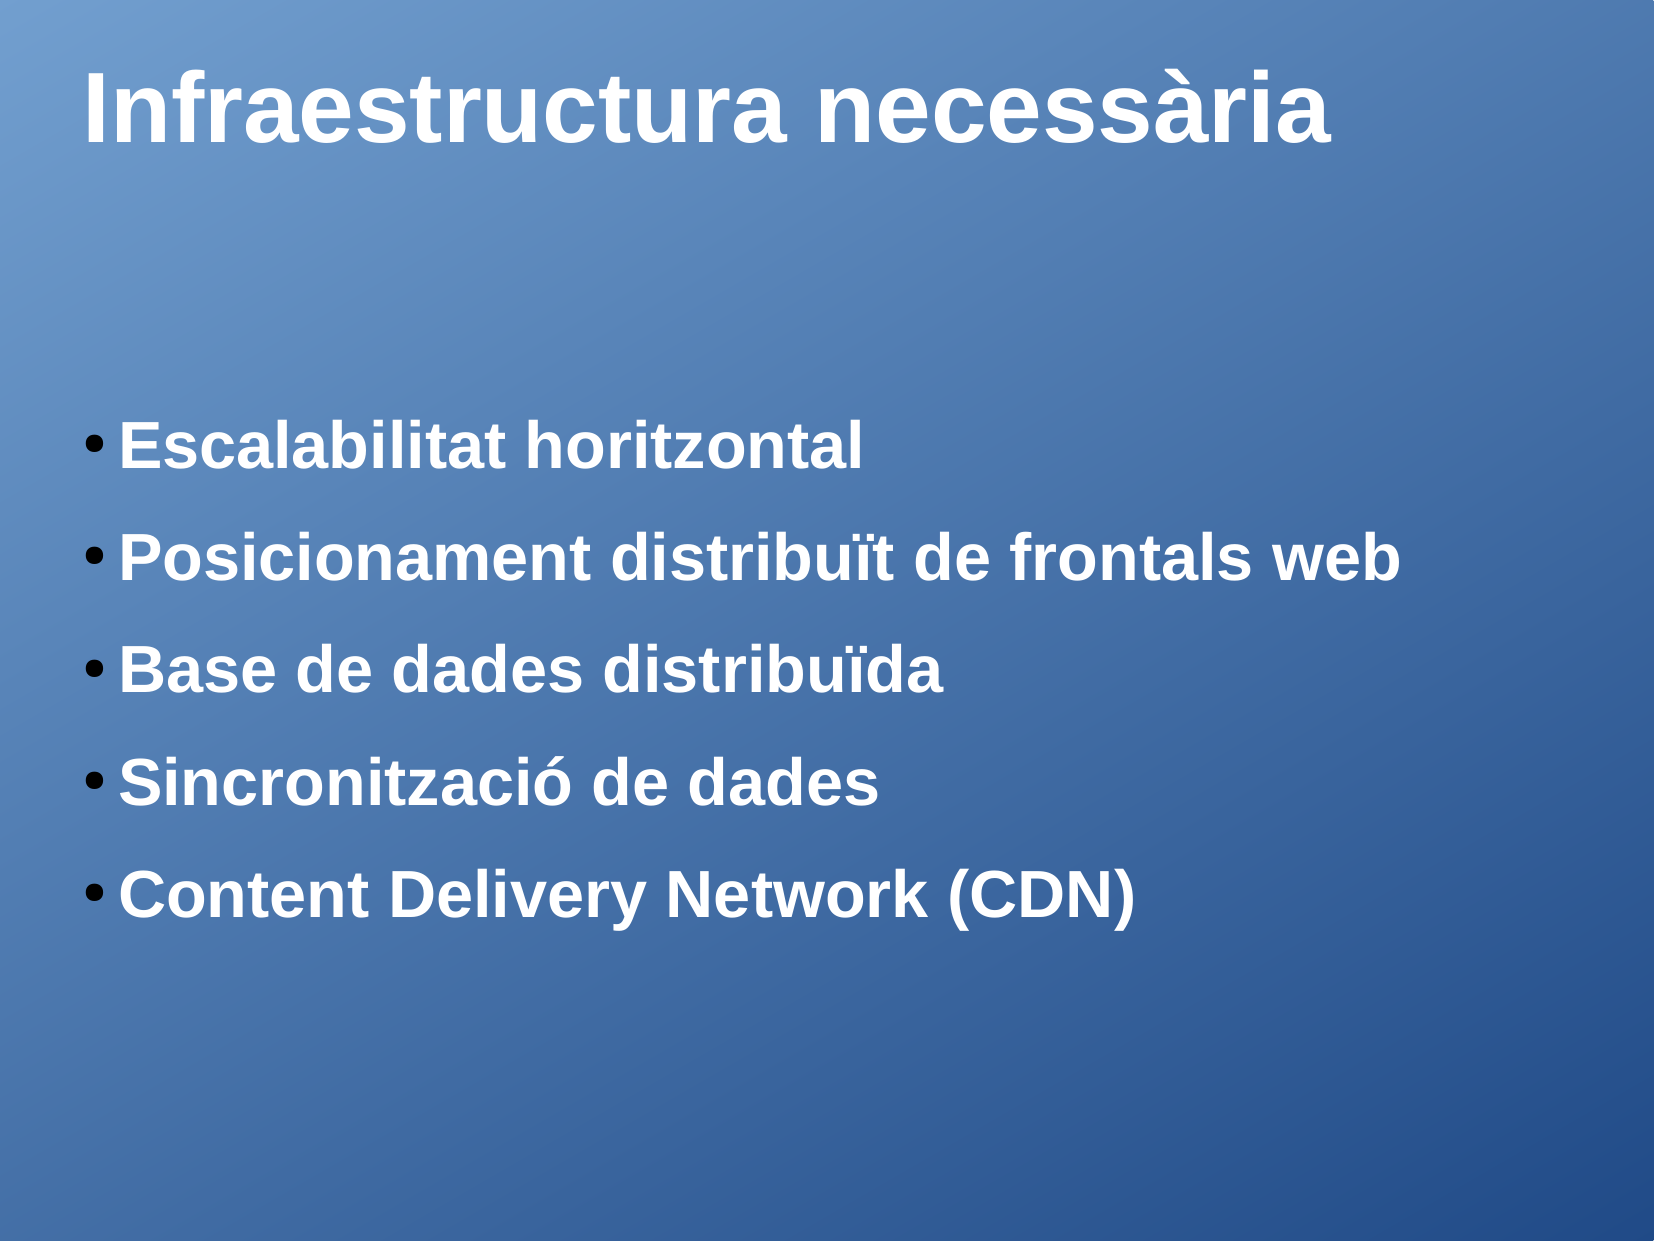

# Infraestructura necessària
Escalabilitat horitzontal
Posicionament distribuït de frontals web
Base de dades distribuïda
Sincronització de dades
Content Delivery Network (CDN)